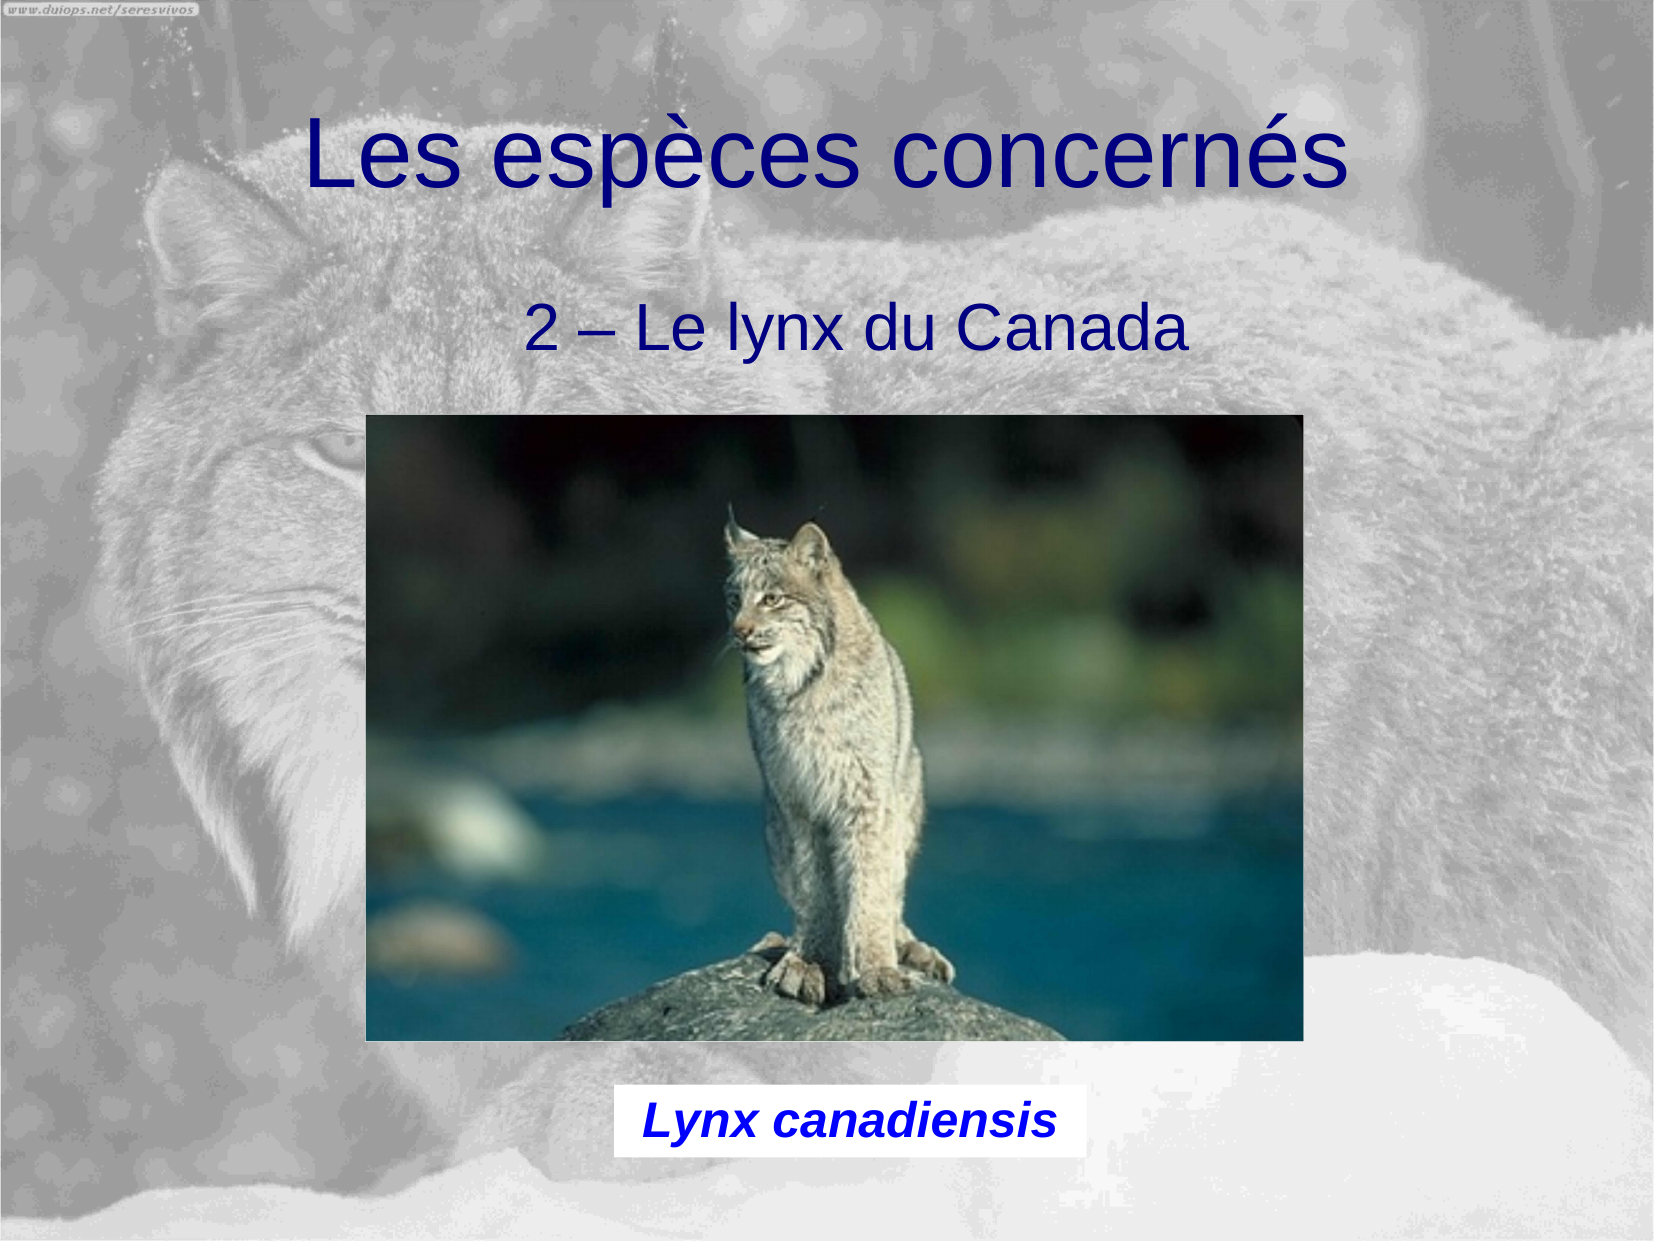

# Les espèces concernés
2 – Le lynx du Canada
Lynx canadiensis